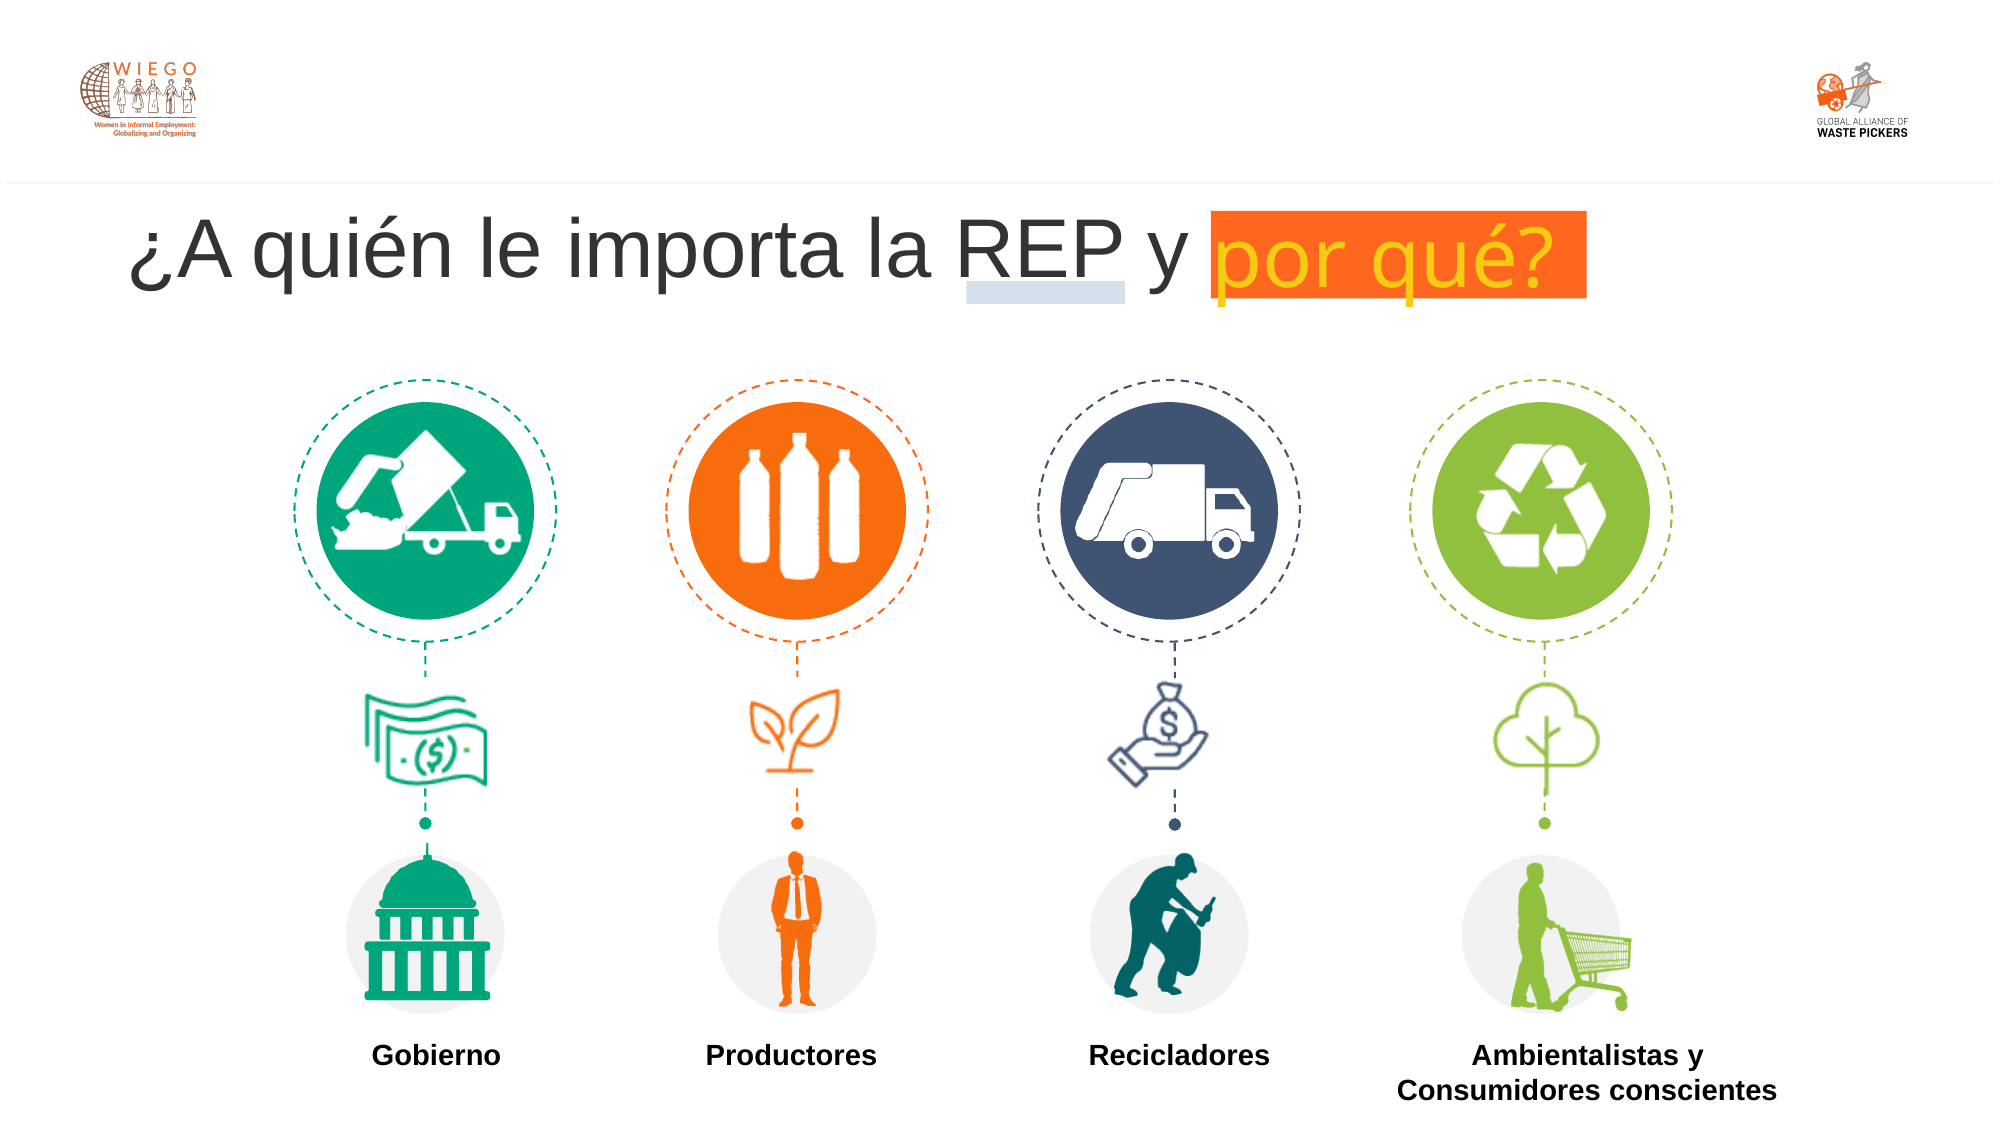

¿A quién le importa la REP y
por qué?
Gobierno
Productores
Recicladores
Ambientalistas y
Consumidores conscientes